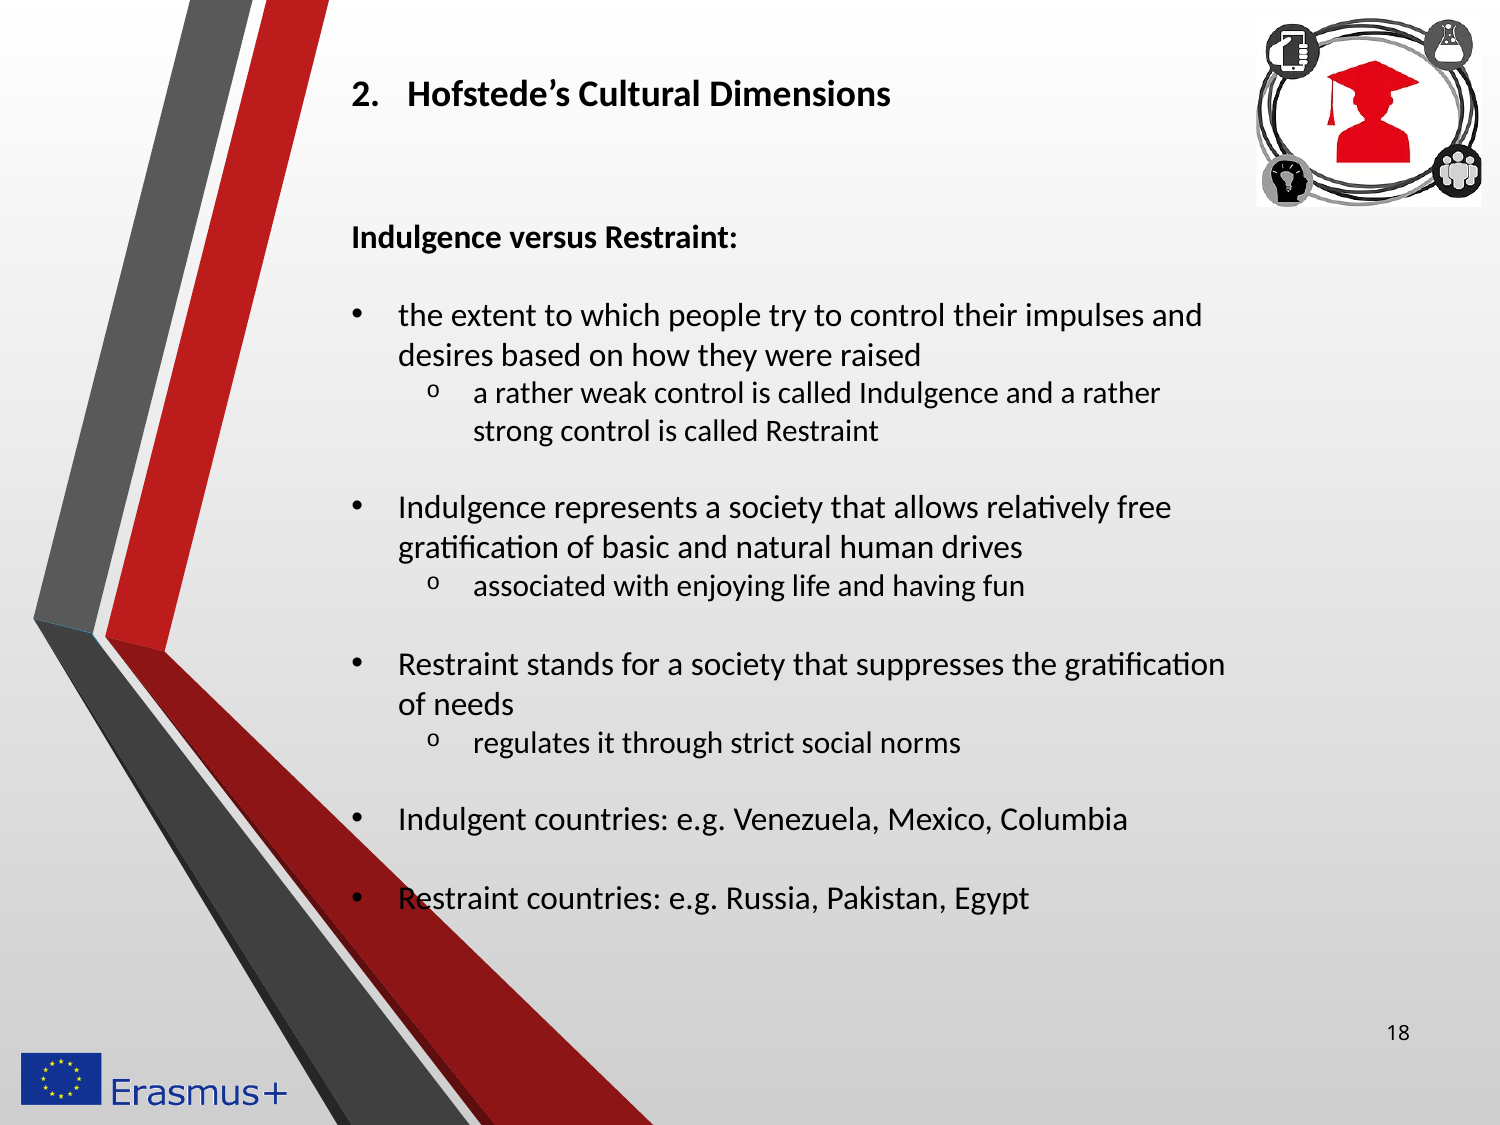

Hofstede’s Cultural Dimensions
Indulgence versus Restraint:
the extent to which people try to control their impulses and desires based on how they were raised
a rather weak control is called Indulgence and a rather strong control is called Restraint
Indulgence represents a society that allows relatively free gratification of basic and natural human drives
associated with enjoying life and having fun
Restraint stands for a society that suppresses the gratification of needs
regulates it through strict social norms
Indulgent countries: e.g. Venezuela, Mexico, Columbia
Restraint countries: e.g. Russia, Pakistan, Egypt